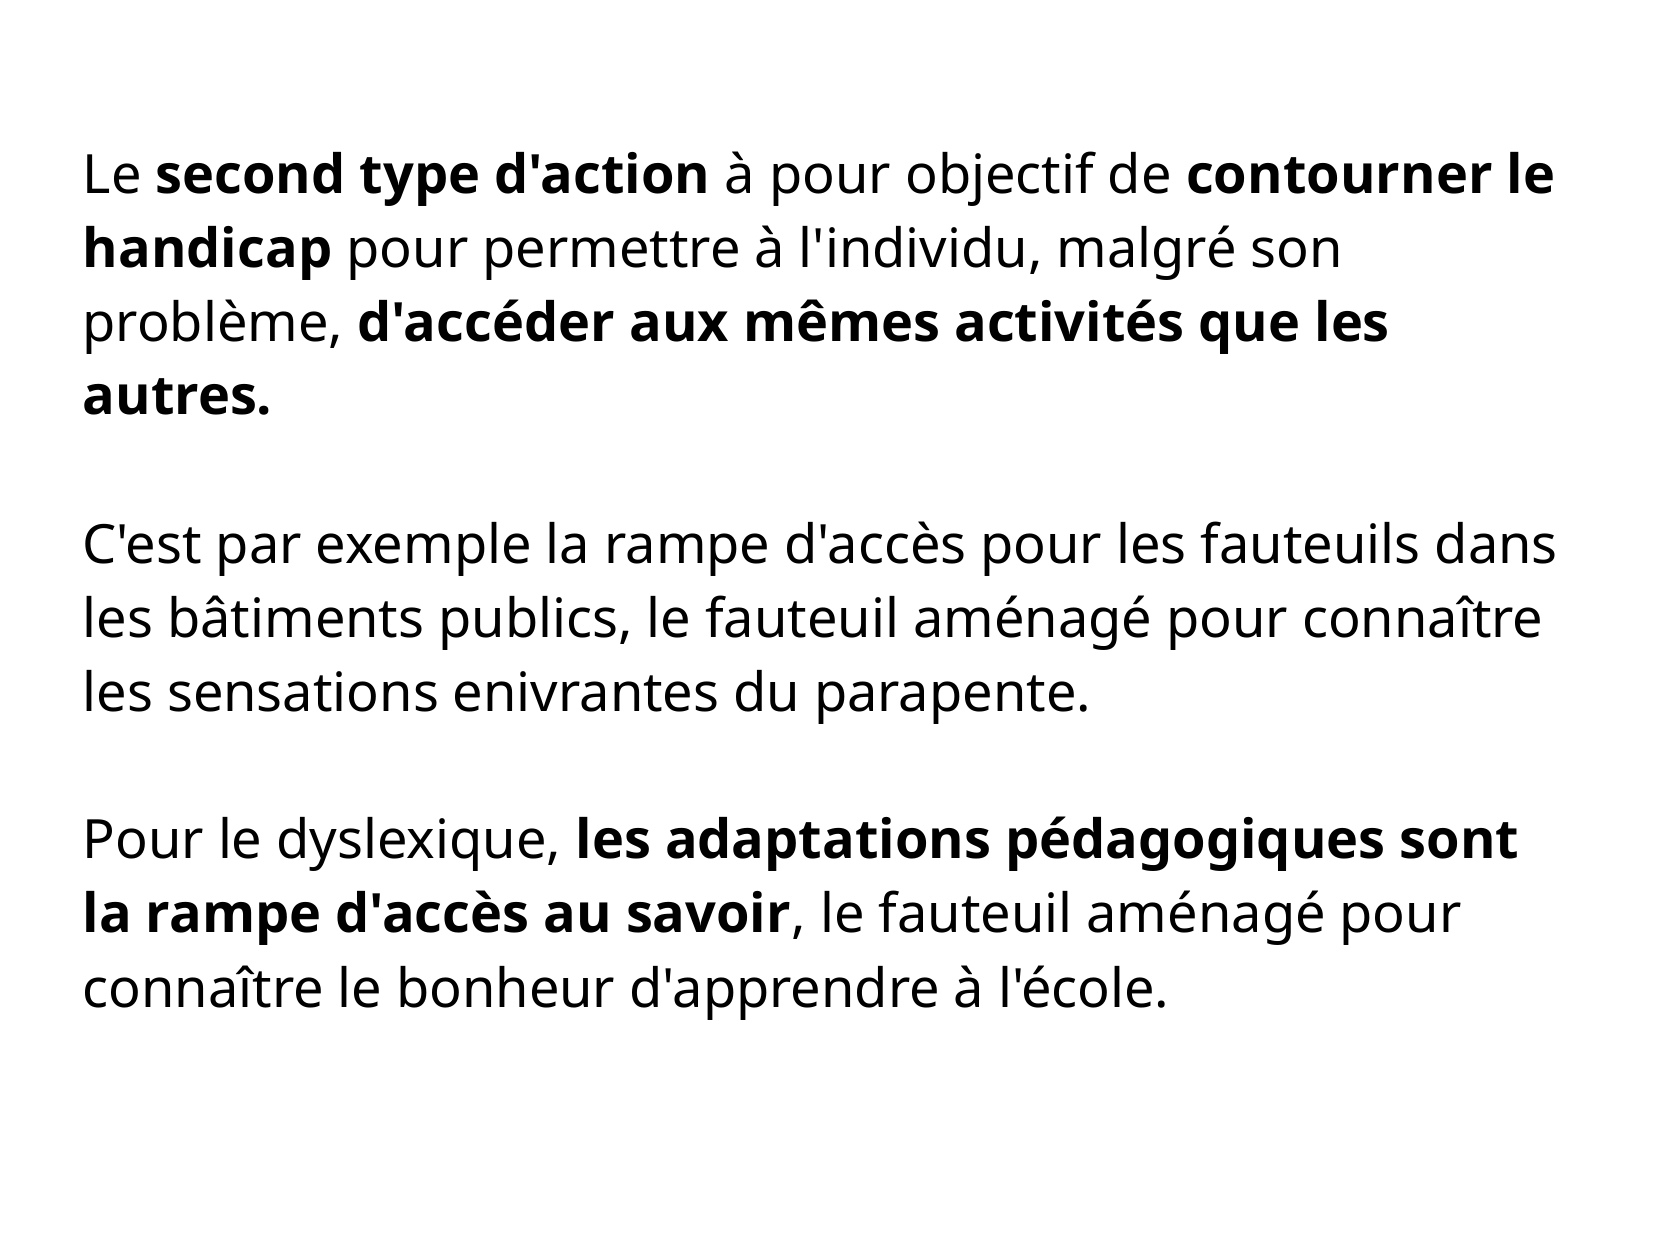

# Le second type d'action à pour objectif de contourner le handicap pour permettre à l'individu, malgré son problème, d'accéder aux mêmes activités que les autres.
C'est par exemple la rampe d'accès pour les fauteuils dans les bâtiments publics, le fauteuil aménagé pour connaître les sensations enivrantes du parapente.
Pour le dyslexique, les adaptations pédagogiques sont la rampe d'accès au savoir, le fauteuil aménagé pour connaître le bonheur d'apprendre à l'école.